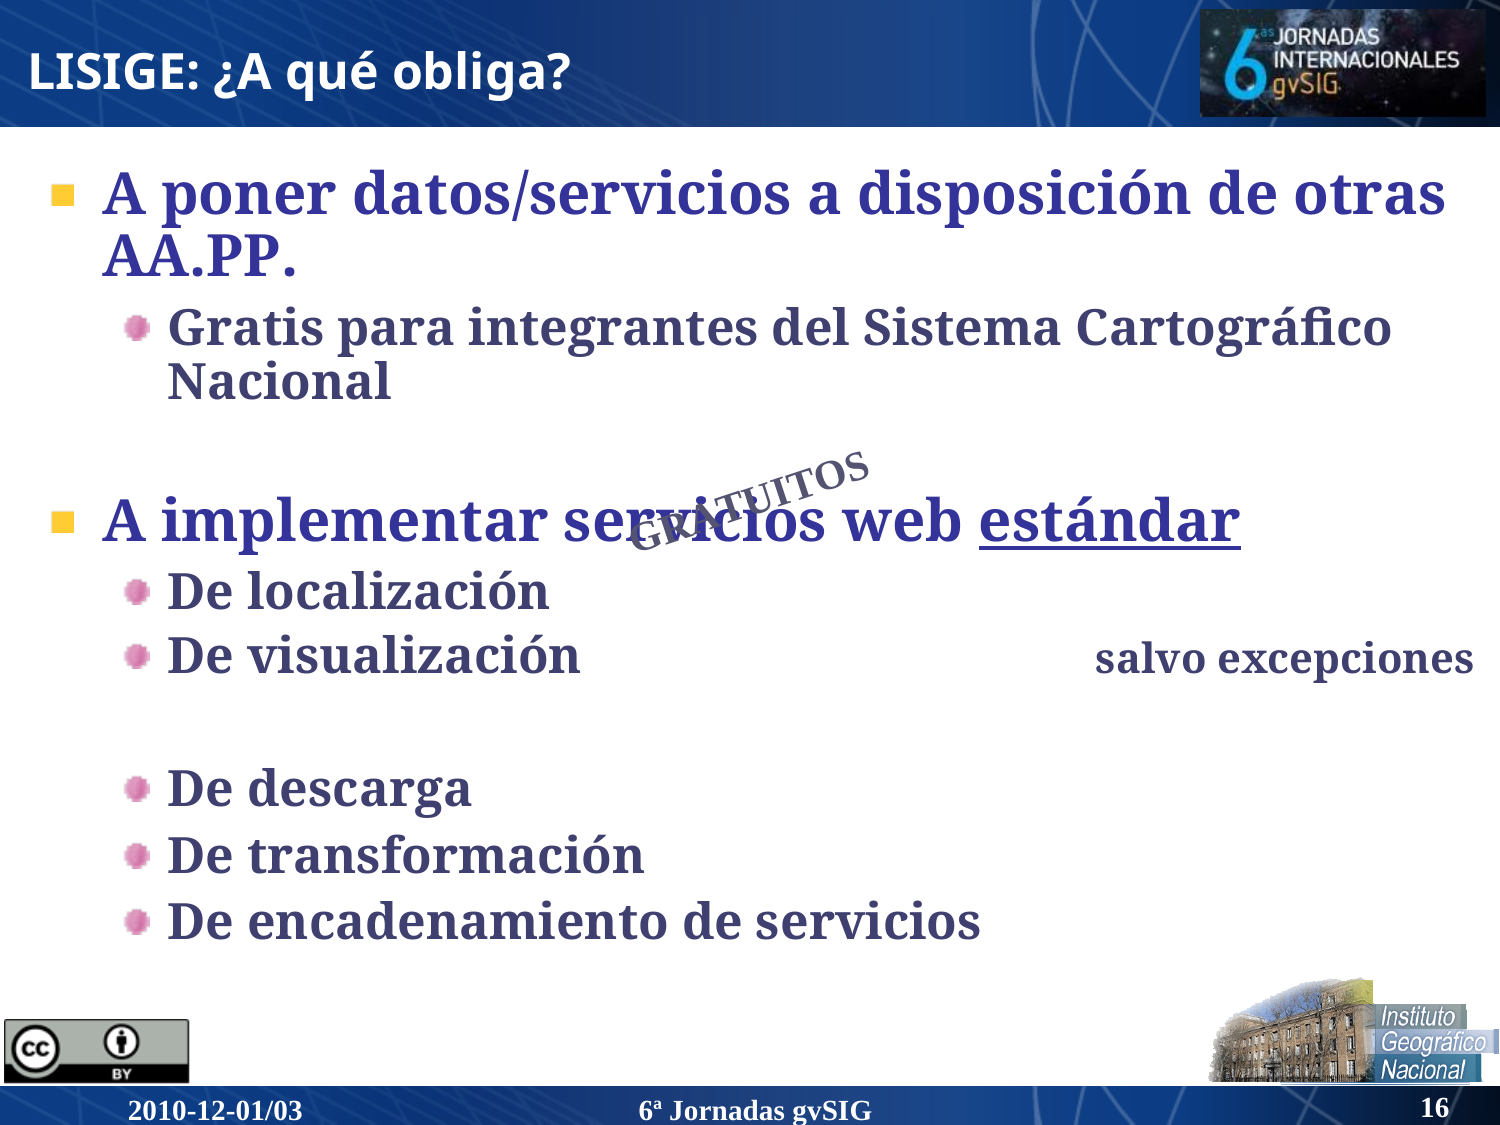

# LISIGE: ¿A qué obliga?
A poner datos/servicios a disposición de otras AA.PP.
Gratis para integrantes del Sistema Cartográfico Nacional
A implementar servicios web estándar
De localización
De visualización				salvo excepciones
De descarga
De transformación
De encadenamiento de servicios
GRATUITOS